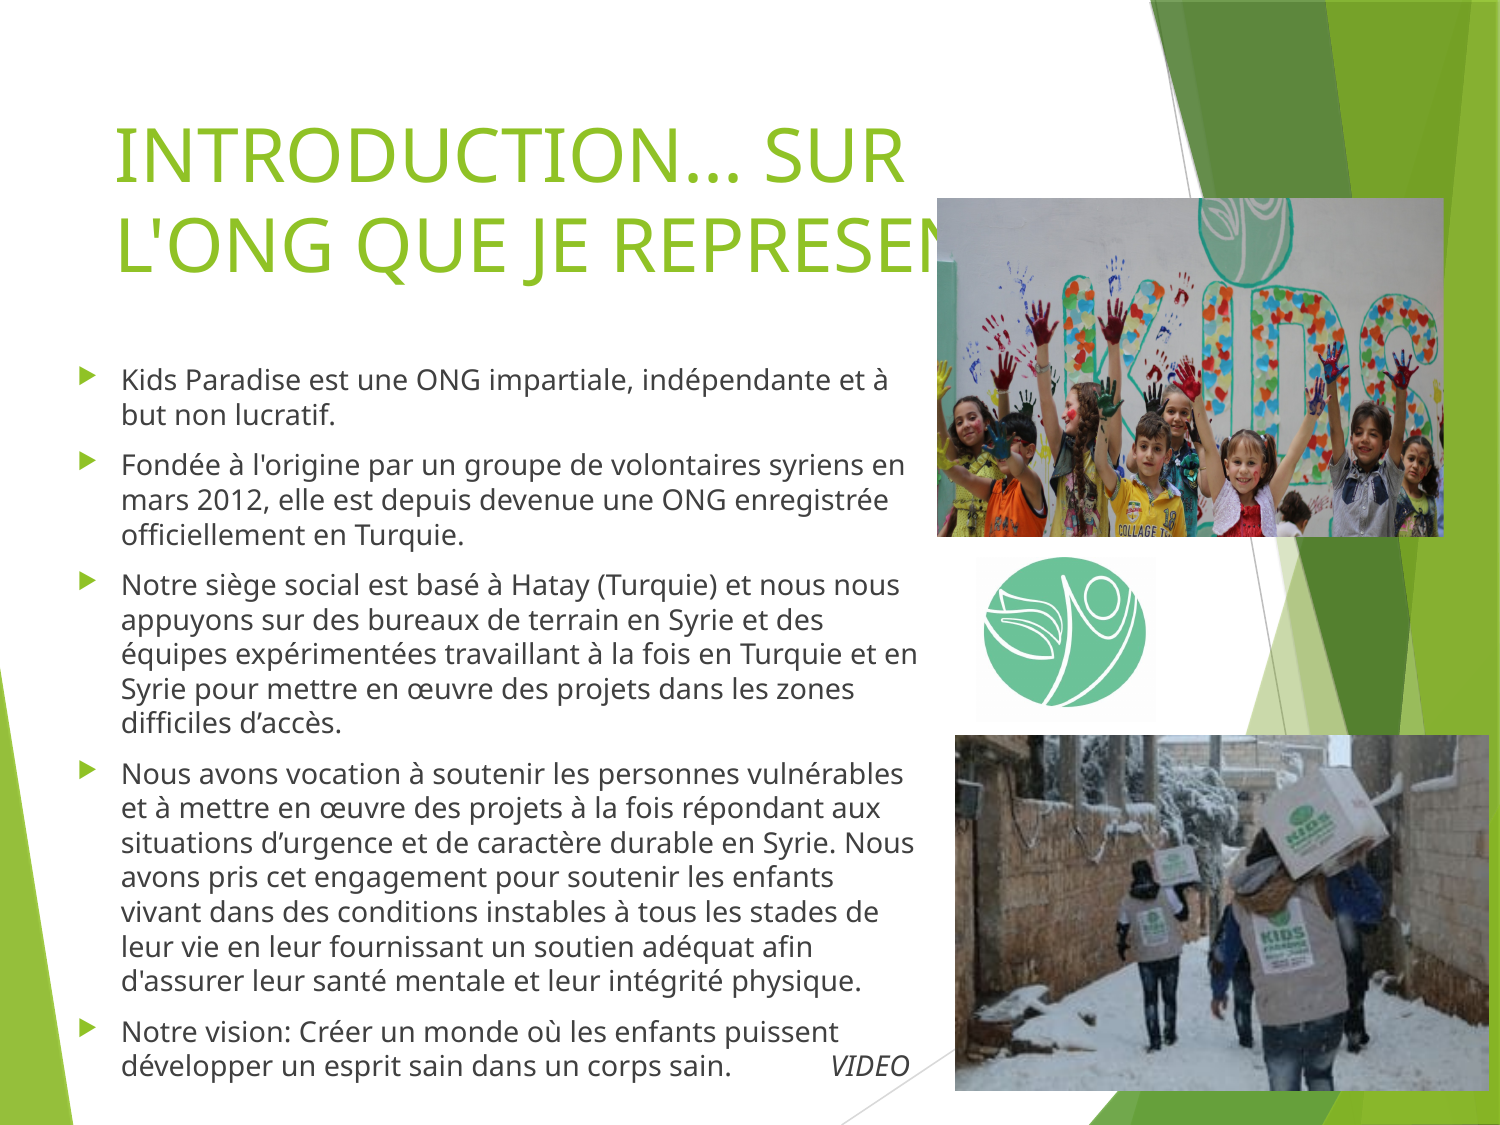

# INTRODUCTION... SUR L'ONG QUE JE REPRESENTE
Kids Paradise est une ONG impartiale, indépendante et à but non lucratif.
Fondée à l'origine par un groupe de volontaires syriens en mars 2012, elle est depuis devenue une ONG enregistrée officiellement en Turquie.
Notre siège social est basé à Hatay (Turquie) et nous nous appuyons sur des bureaux de terrain en Syrie et des équipes expérimentées travaillant à la fois en Turquie et en Syrie pour mettre en œuvre des projets dans les zones difficiles d’accès.
Nous avons vocation à soutenir les personnes vulnérables et à mettre en œuvre des projets à la fois répondant aux situations d’urgence et de caractère durable en Syrie. Nous avons pris cet engagement pour soutenir les enfants vivant dans des conditions instables à tous les stades de leur vie en leur fournissant un soutien adéquat afin d'assurer leur santé mentale et leur intégrité physique.
Notre vision: Créer un monde où les enfants puissent développer un esprit sain dans un corps sain. VIDEO